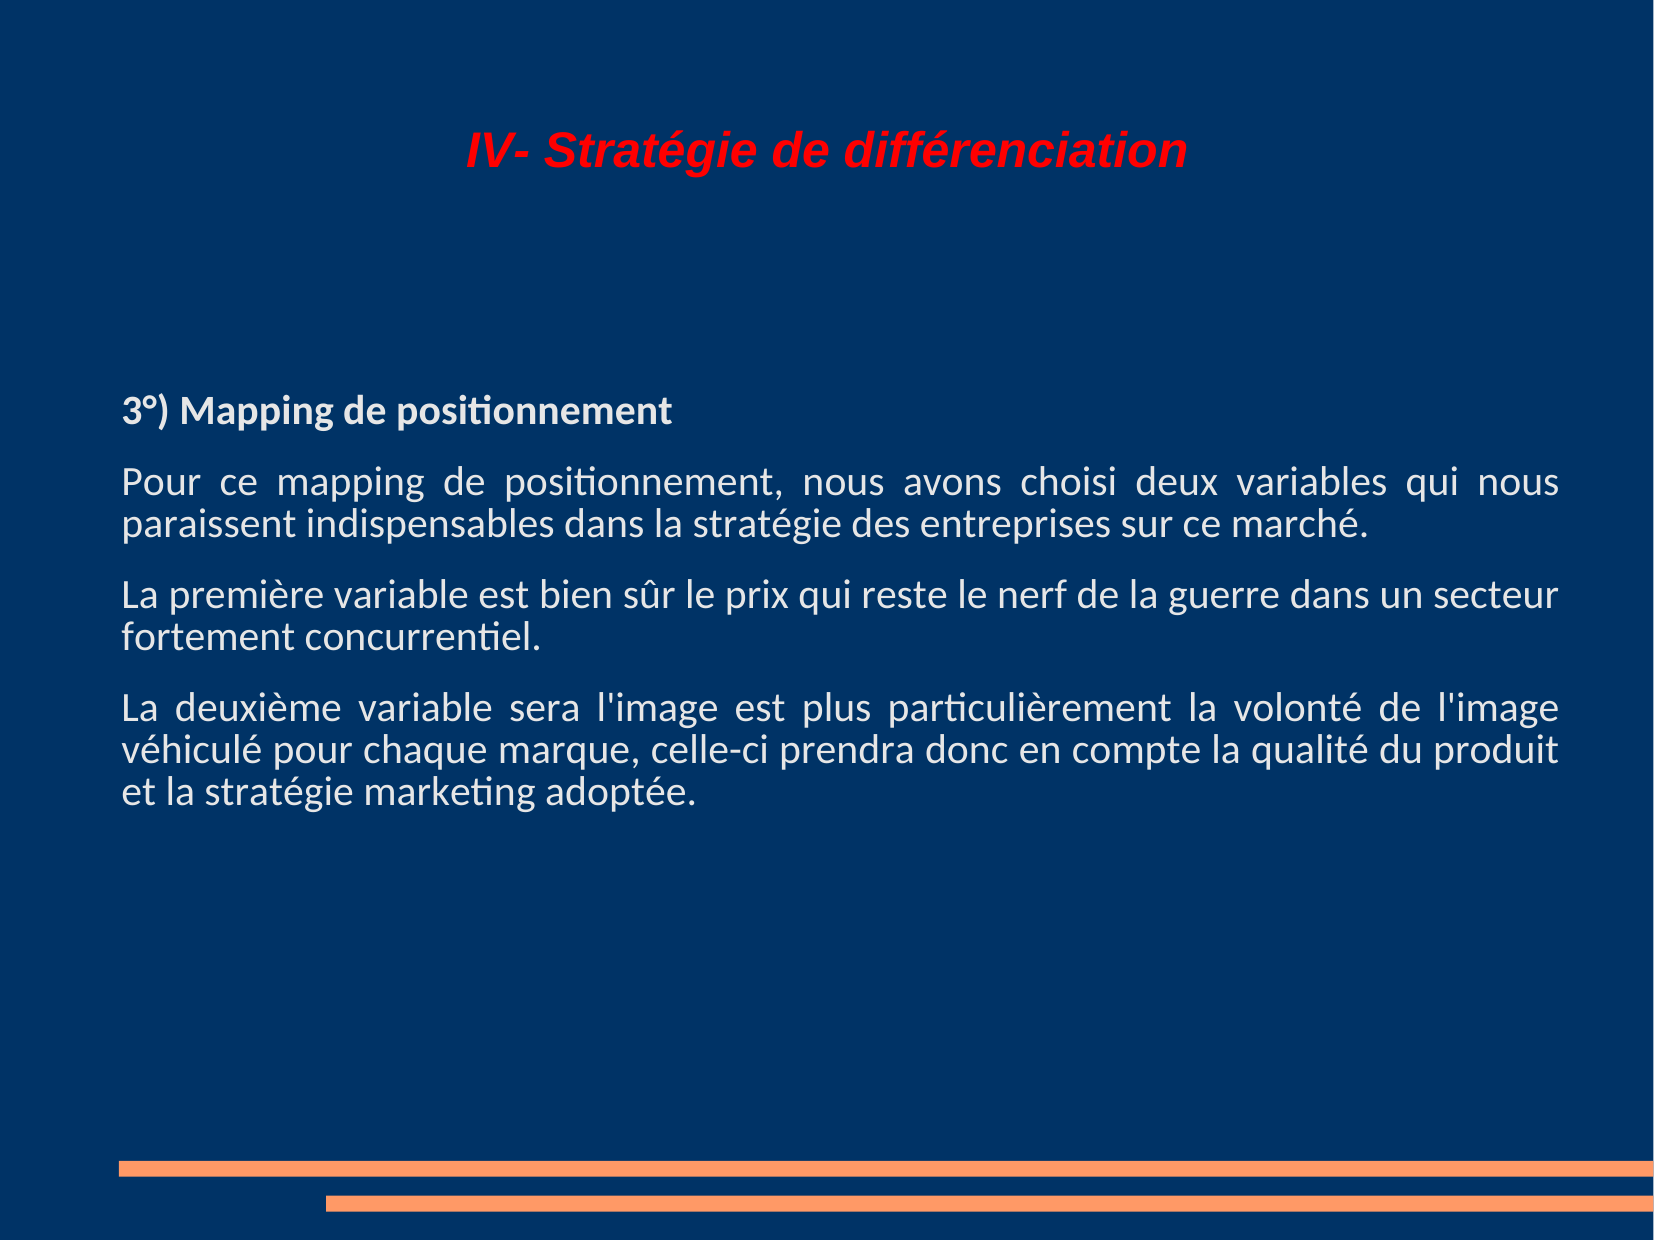

# IV- Stratégie de différenciation
3°) Mapping de positionnement
Pour ce mapping de positionnement, nous avons choisi deux variables qui nous paraissent indispensables dans la stratégie des entreprises sur ce marché.
La première variable est bien sûr le prix qui reste le nerf de la guerre dans un secteur fortement concurrentiel.
La deuxième variable sera l'image est plus particulièrement la volonté de l'image véhiculé pour chaque marque, celle-ci prendra donc en compte la qualité du produit et la stratégie marketing adoptée.